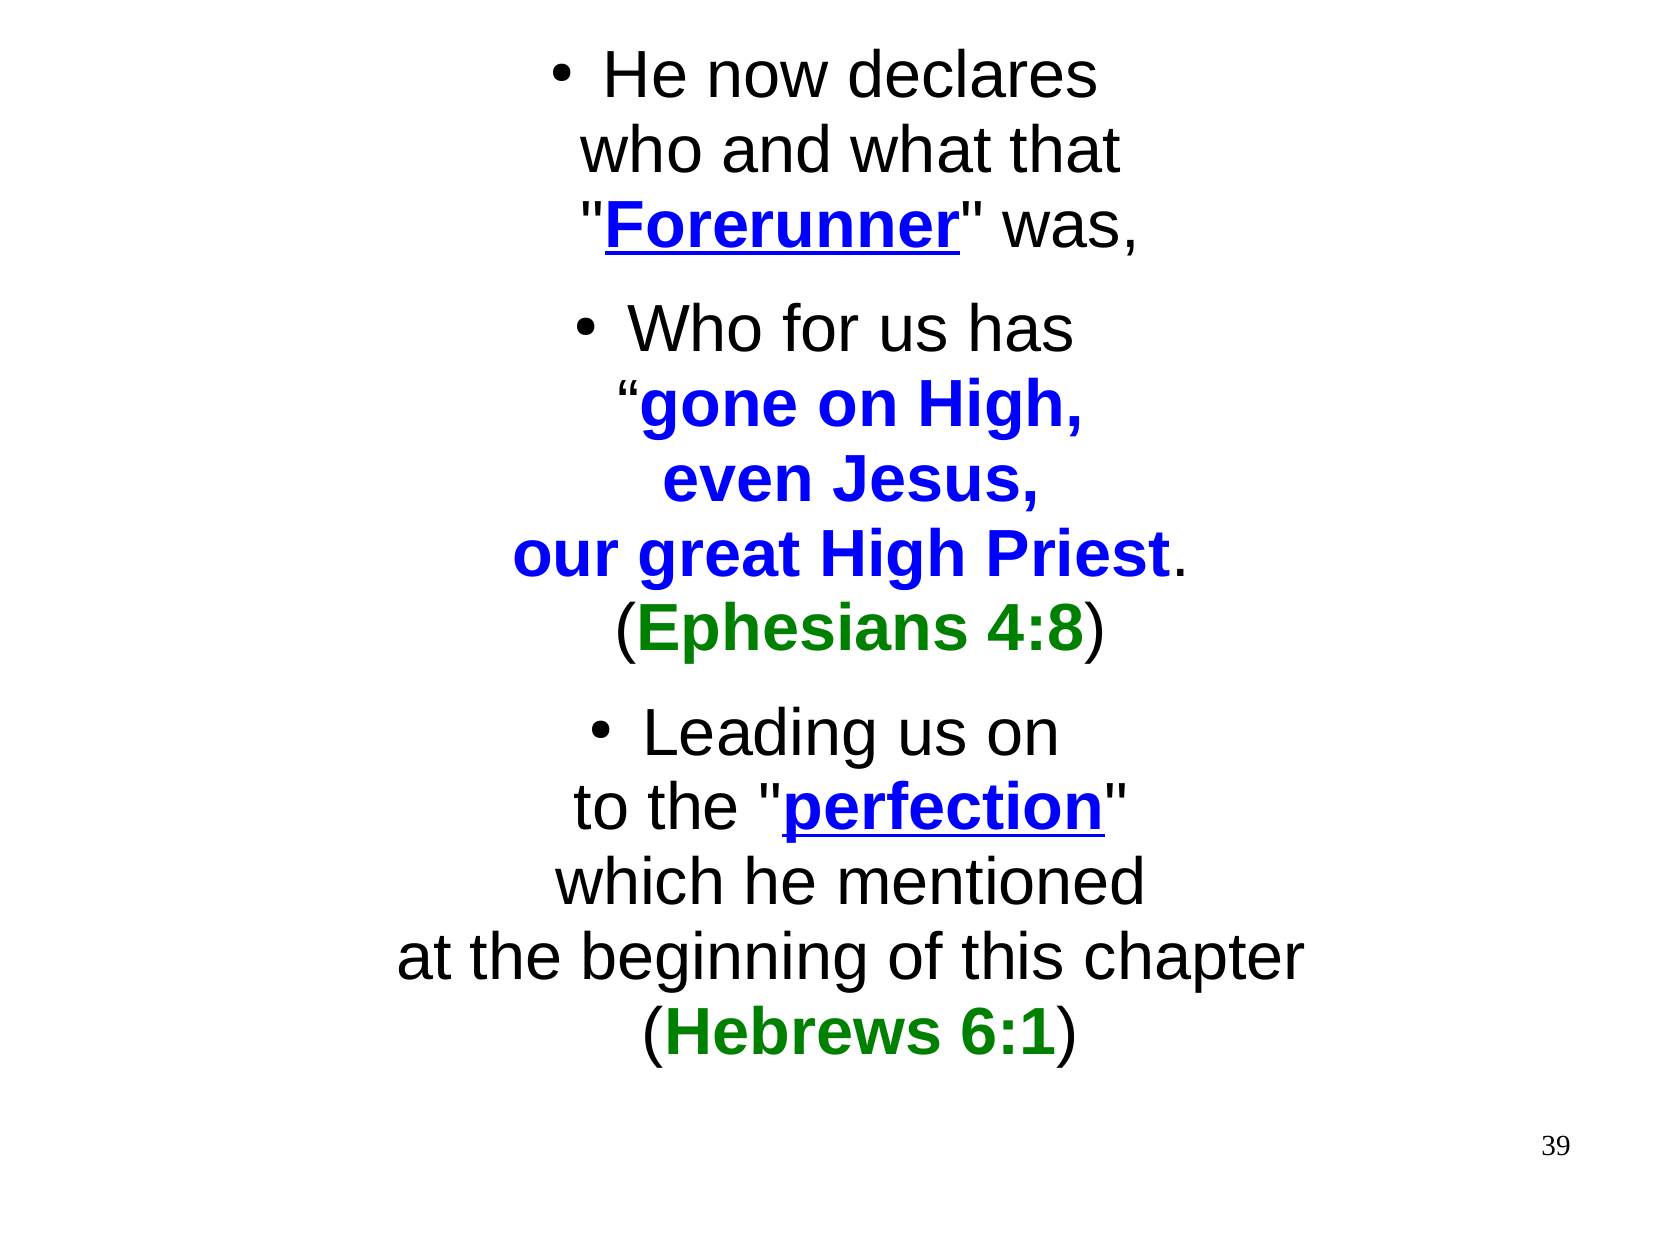

# He now declares who and what that "Forerunner" was,
Who for us has
“gone on High,
even Jesus,
our great High Priest.
(Ephesians 4:8)
Leading us on
to the "perfection"
which he mentioned
at the beginning of this chapter
(Hebrews 6:1)
39